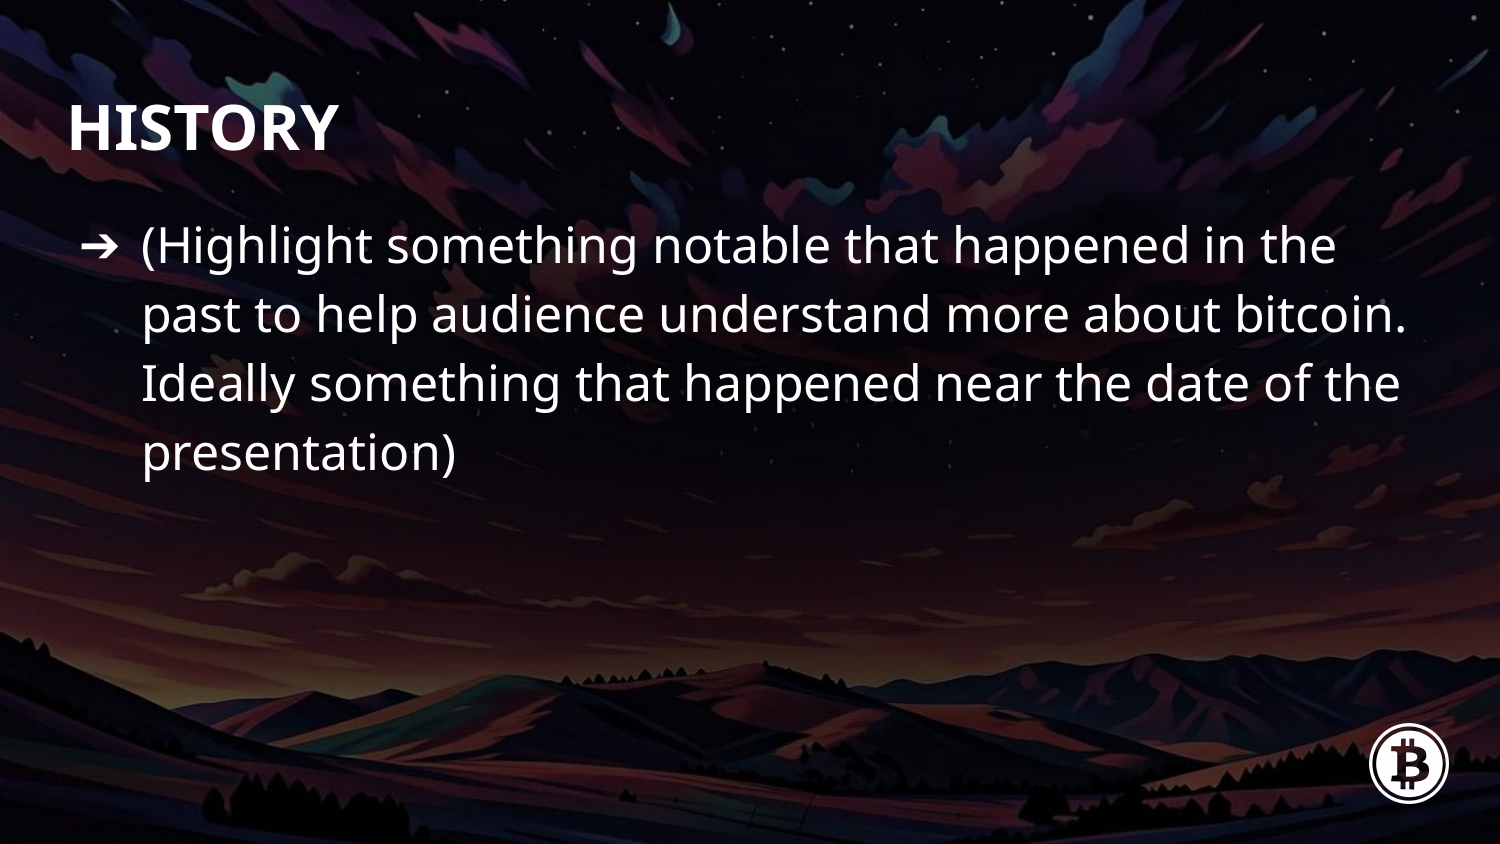

# HISTORY
(Highlight something notable that happened in the past to help audience understand more about bitcoin. Ideally something that happened near the date of the presentation)